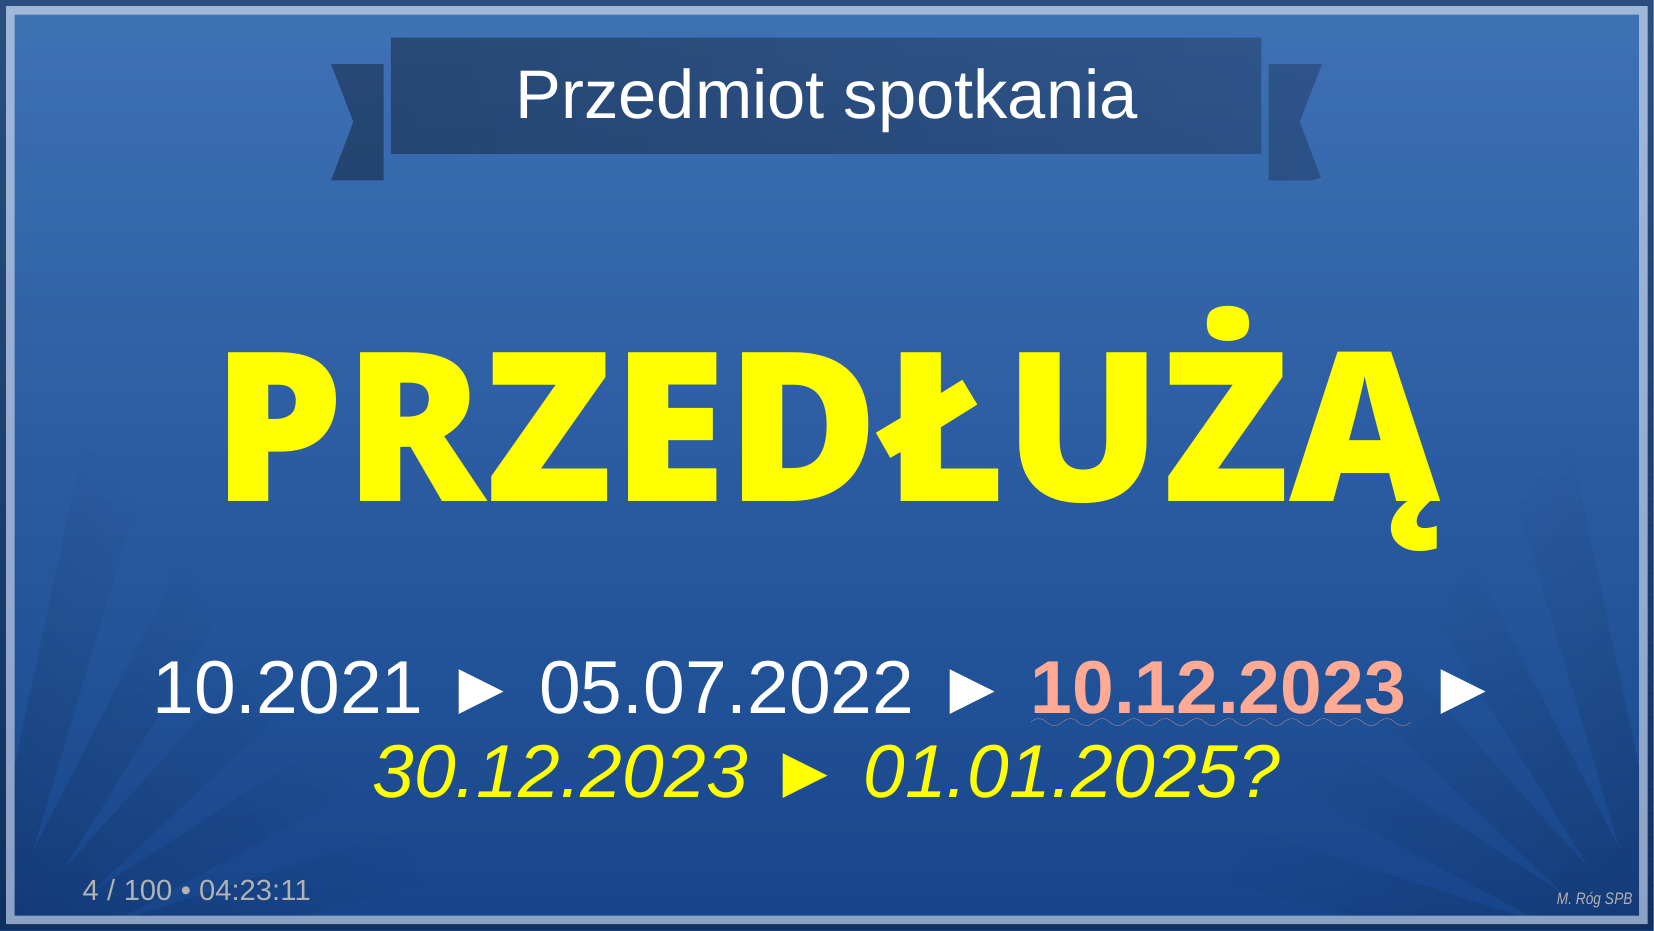

Przedmiot spotkania
# PRZEDŁUŻĄ
10.2021 ► 05.07.2022 ► 10.12.2023 ► 30.12.2023 ► 01.01.2025?